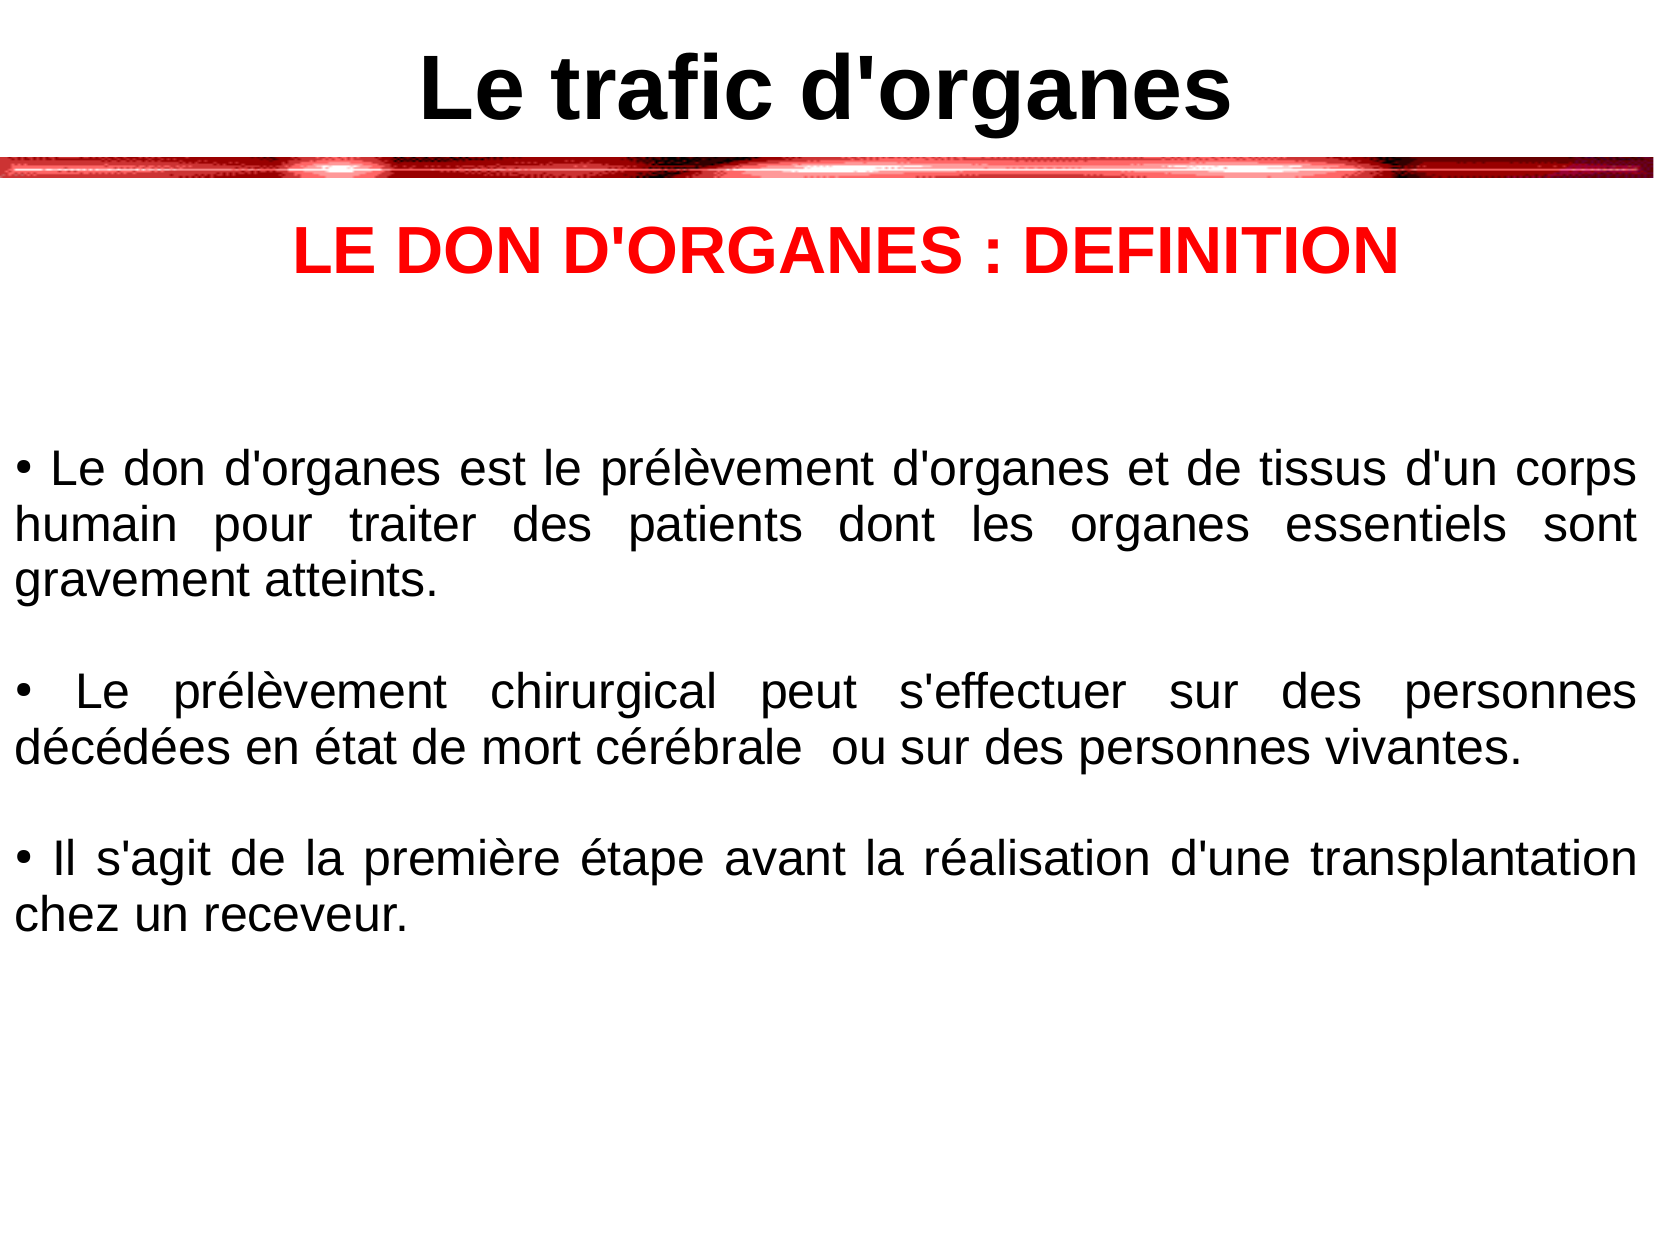

Le trafic d'organes
LE DON D'ORGANES : DEFINITION
 Le don d'organes est le prélèvement d'organes et de tissus d'un corps humain pour traiter des patients dont les organes essentiels sont gravement atteints.
 Le prélèvement chirurgical peut s'effectuer sur des personnes décédées en état de mort cérébrale ou sur des personnes vivantes.
 Il s'agit de la première étape avant la réalisation d'une transplantation chez un receveur.